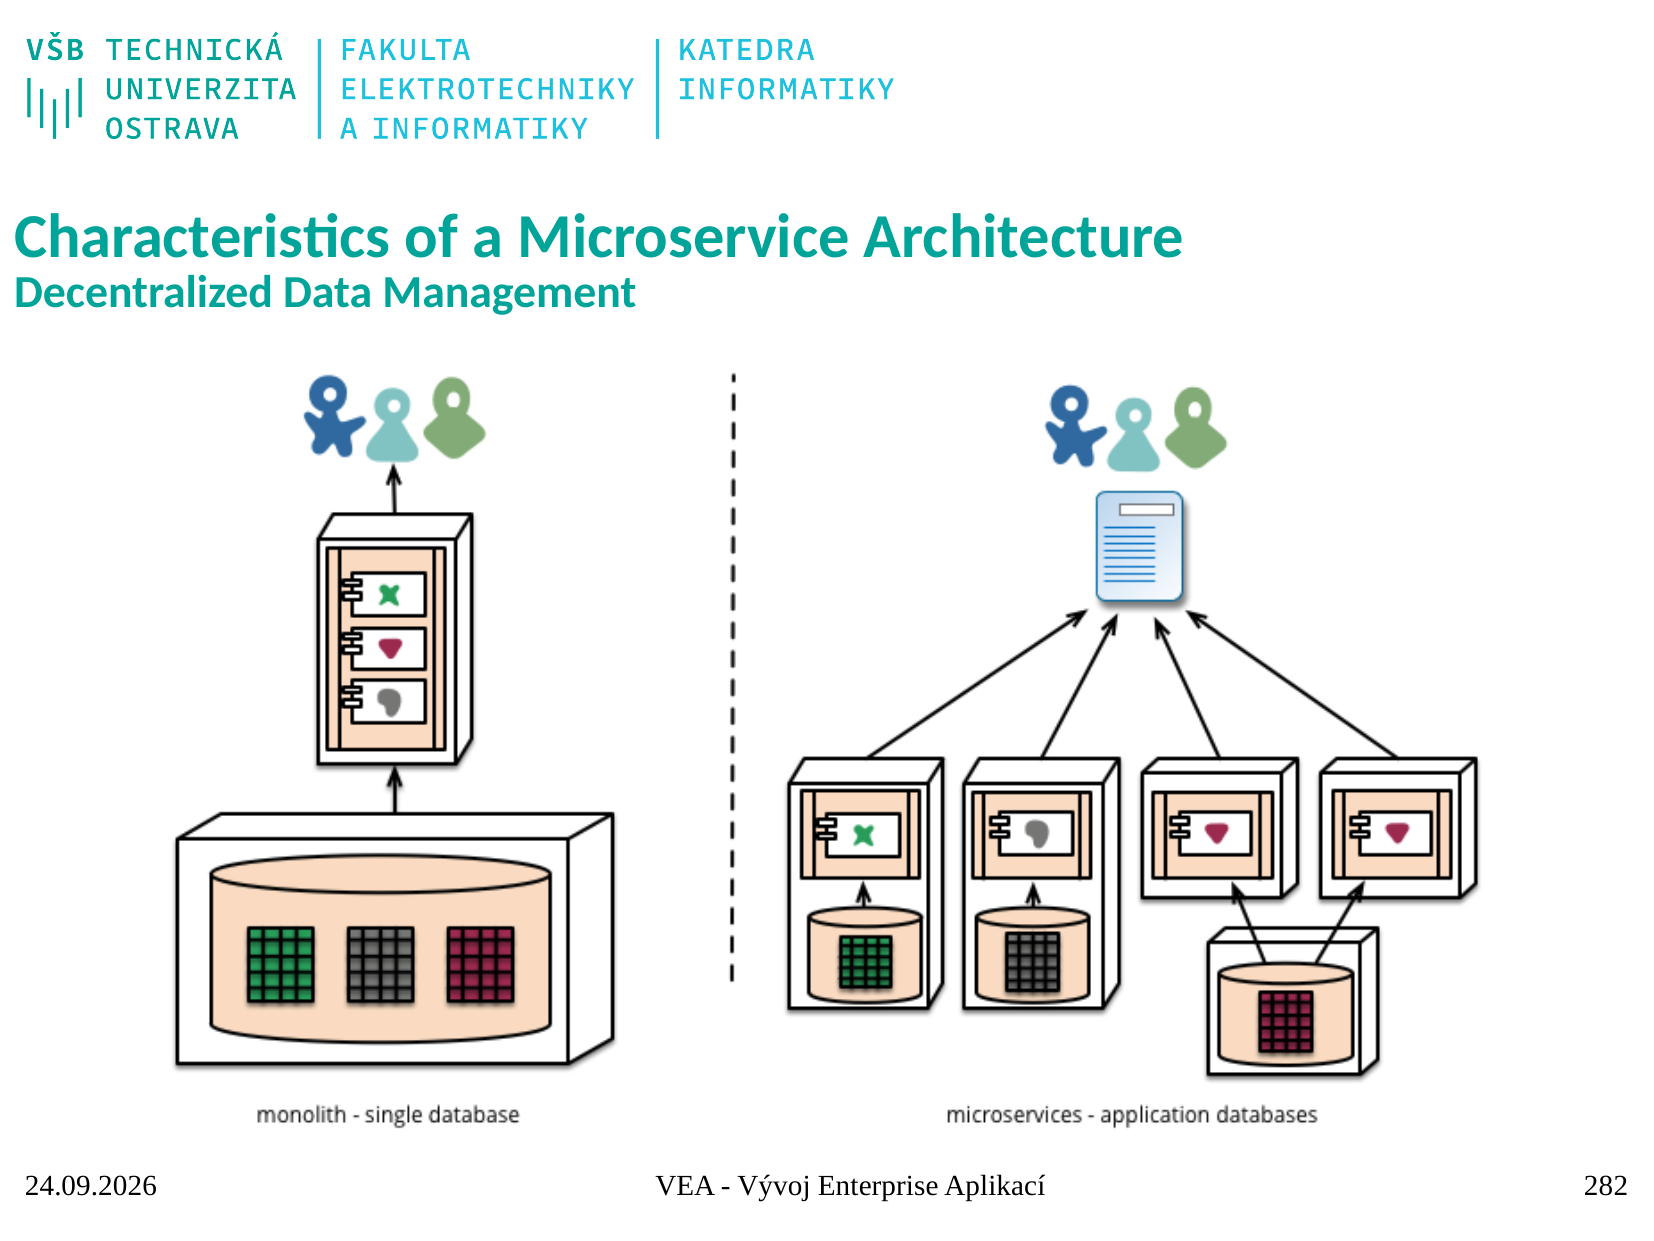

# Characteristics of a Microservice Architecture Decentralized Data Management
VEA - Vývoj Enterprise Aplikací
282